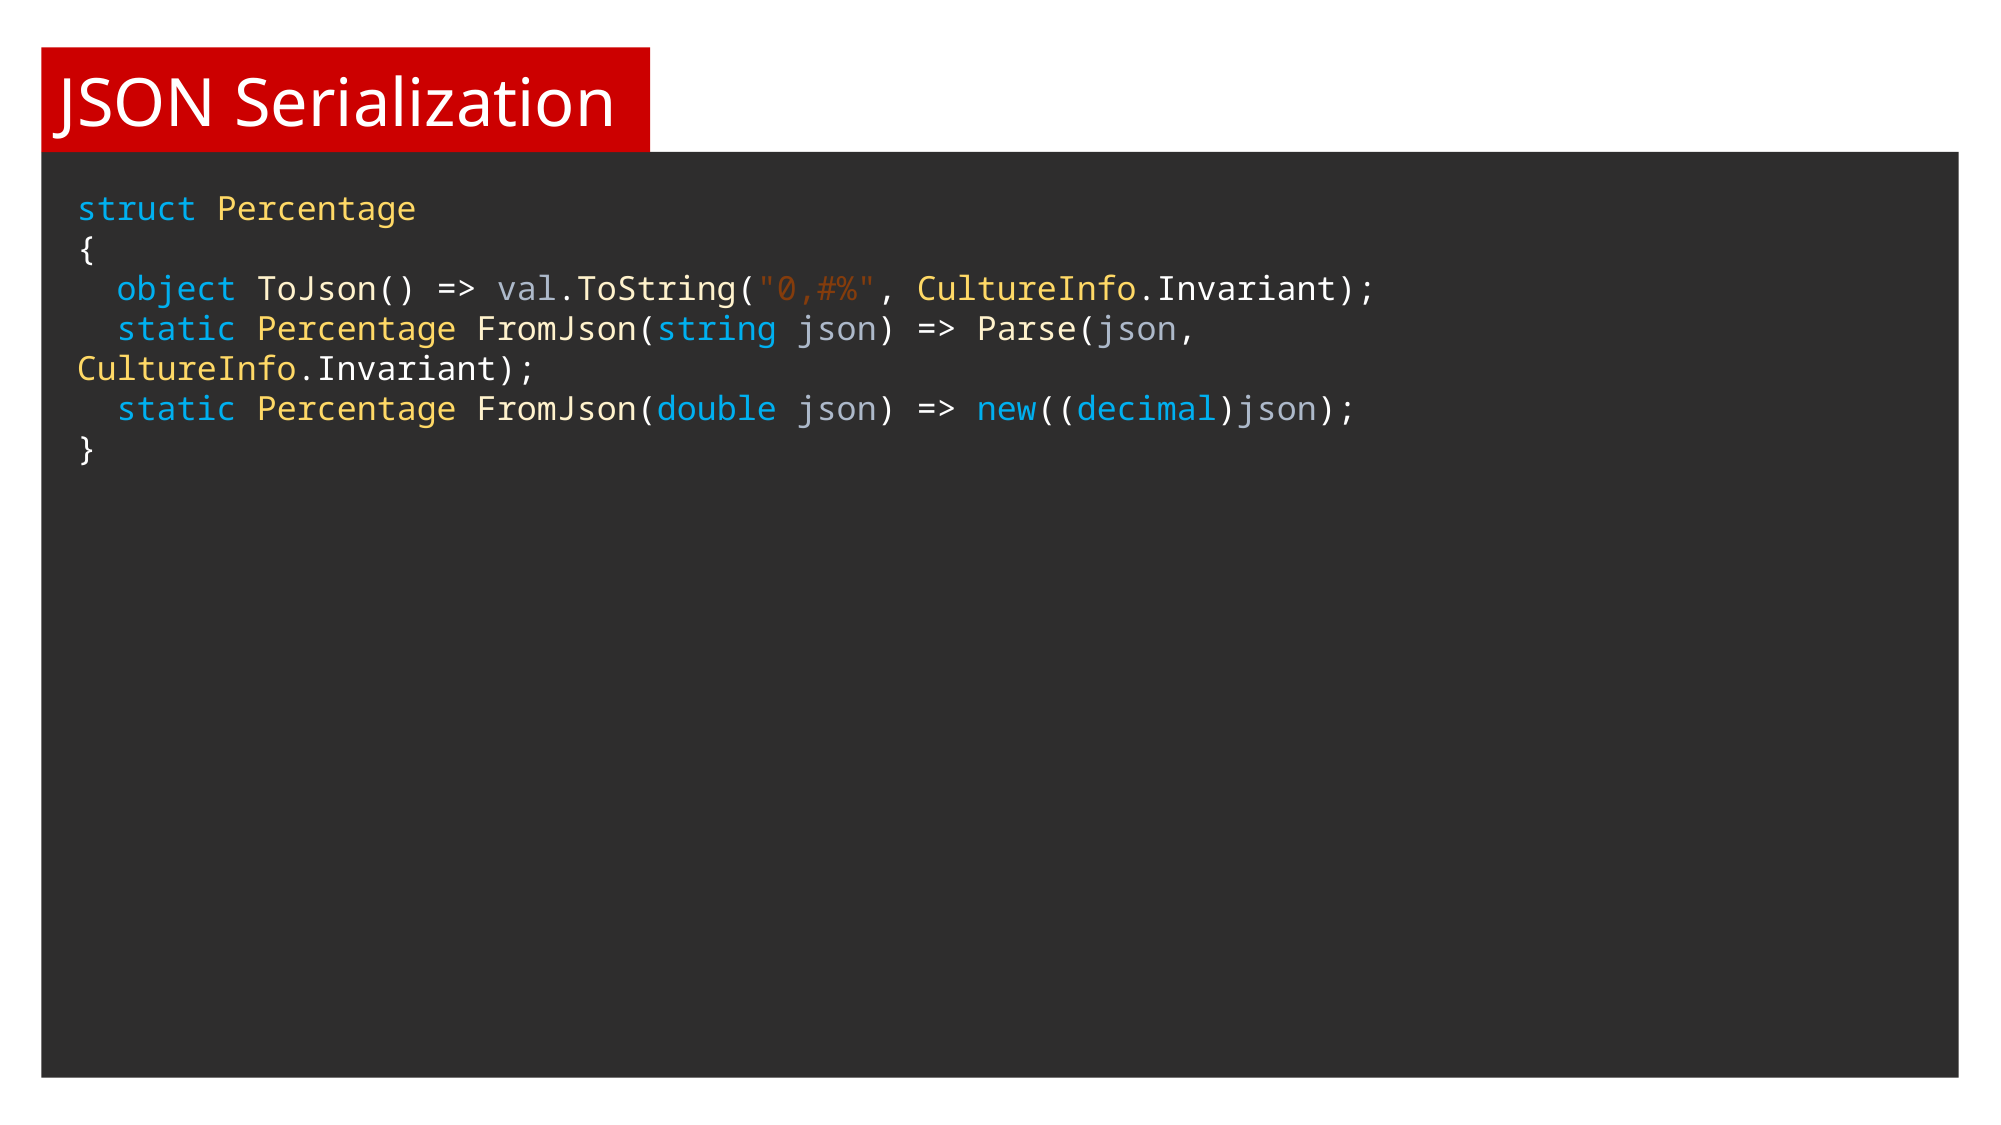

JSON Serialization
struct Percentage
{
 object ToJson() => val.ToString("0,#%", CultureInfo.Invariant);
 static Percentage FromJson(string json) => Parse(json, CultureInfo.Invariant);
 static Percentage FromJson(double json) => new((decimal)json);
}